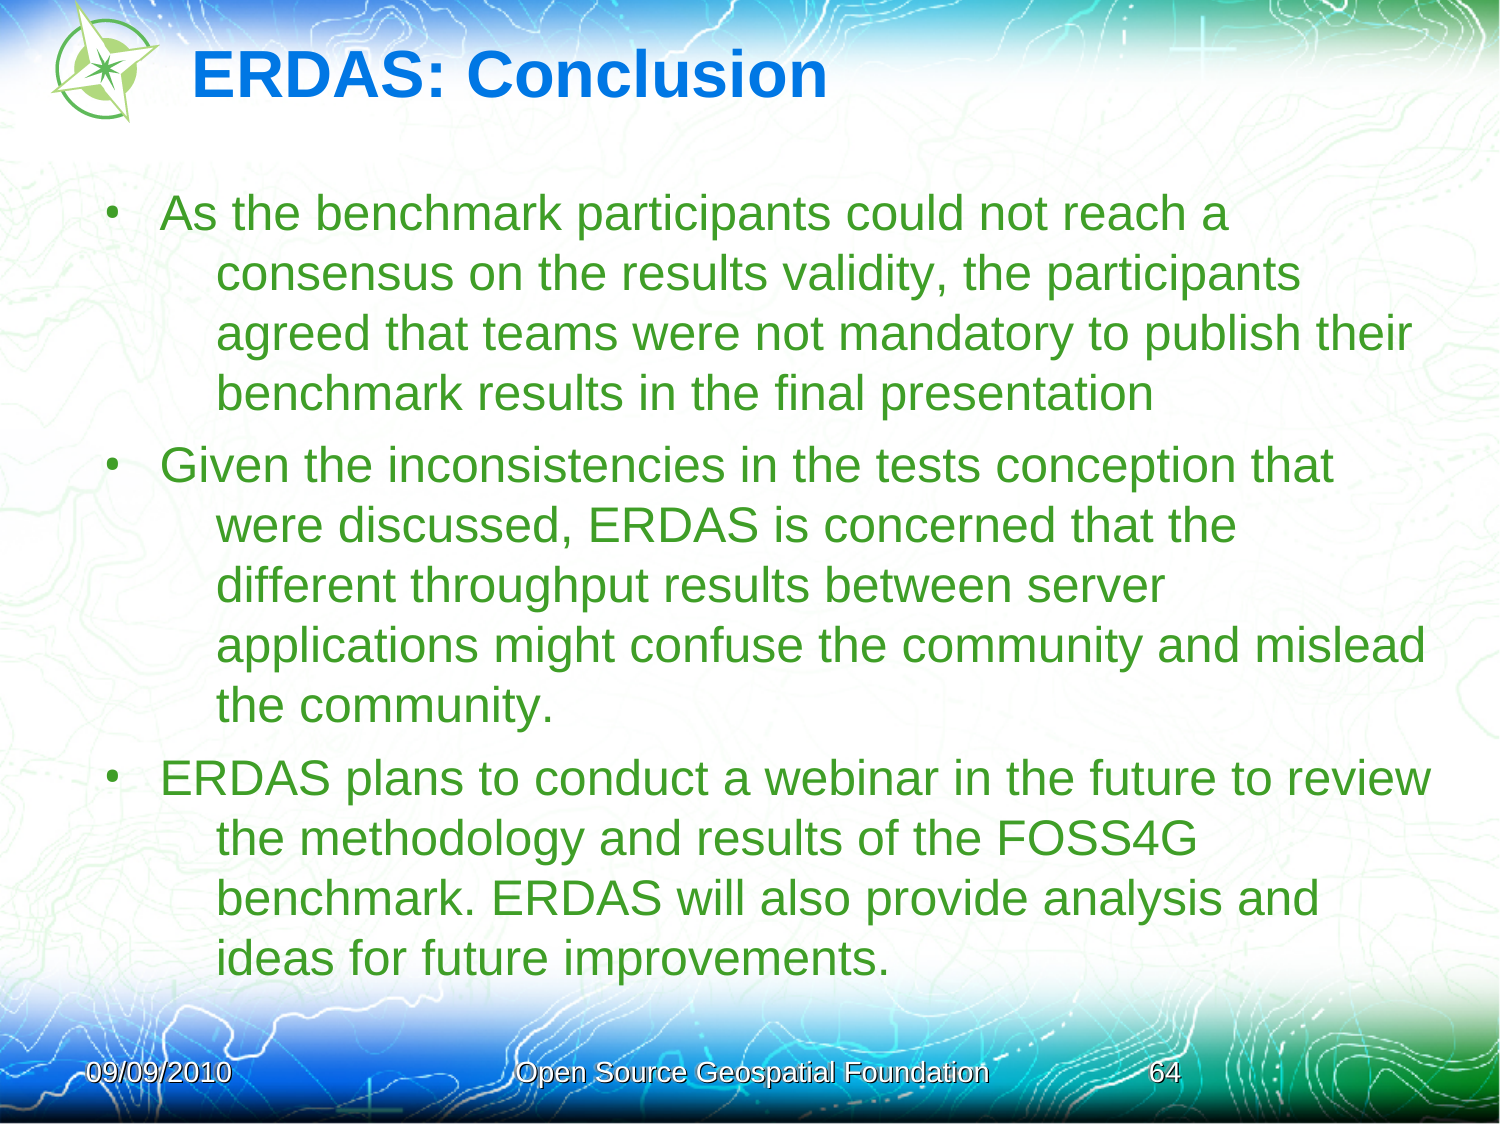

# ERDAS: Conclusion
As the benchmark participants could not reach a consensus on the results validity, the participants agreed that teams were not mandatory to publish their benchmark results in the final presentation
Given the inconsistencies in the tests conception that were discussed, ERDAS is concerned that the different throughput results between server applications might confuse the community and mislead the community.
ERDAS plans to conduct a webinar in the future to review the methodology and results of the FOSS4G benchmark. ERDAS will also provide analysis and ideas for future improvements.
09/09/2010
Open Source Geospatial Foundation